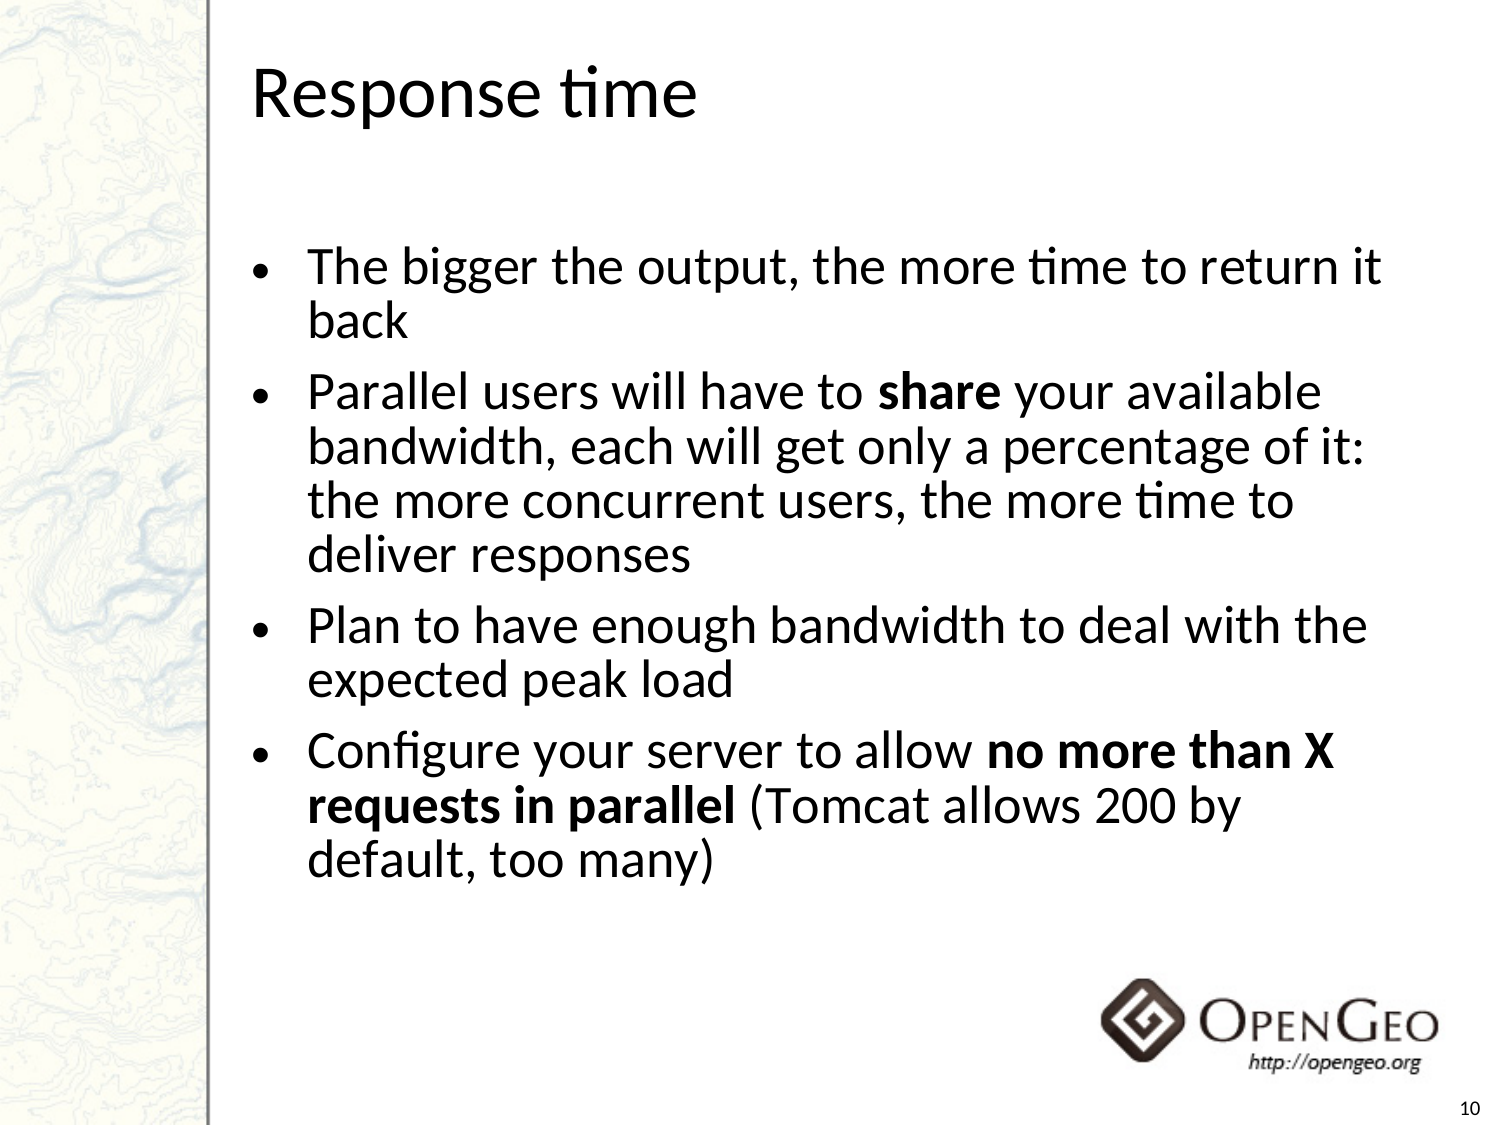

# Response time
The bigger the output, the more time to return it back
Parallel users will have to share your available bandwidth, each will get only a percentage of it: the more concurrent users, the more time to deliver responses
Plan to have enough bandwidth to deal with the expected peak load
Configure your server to allow no more than X requests in parallel (Tomcat allows 200 by default, too many)